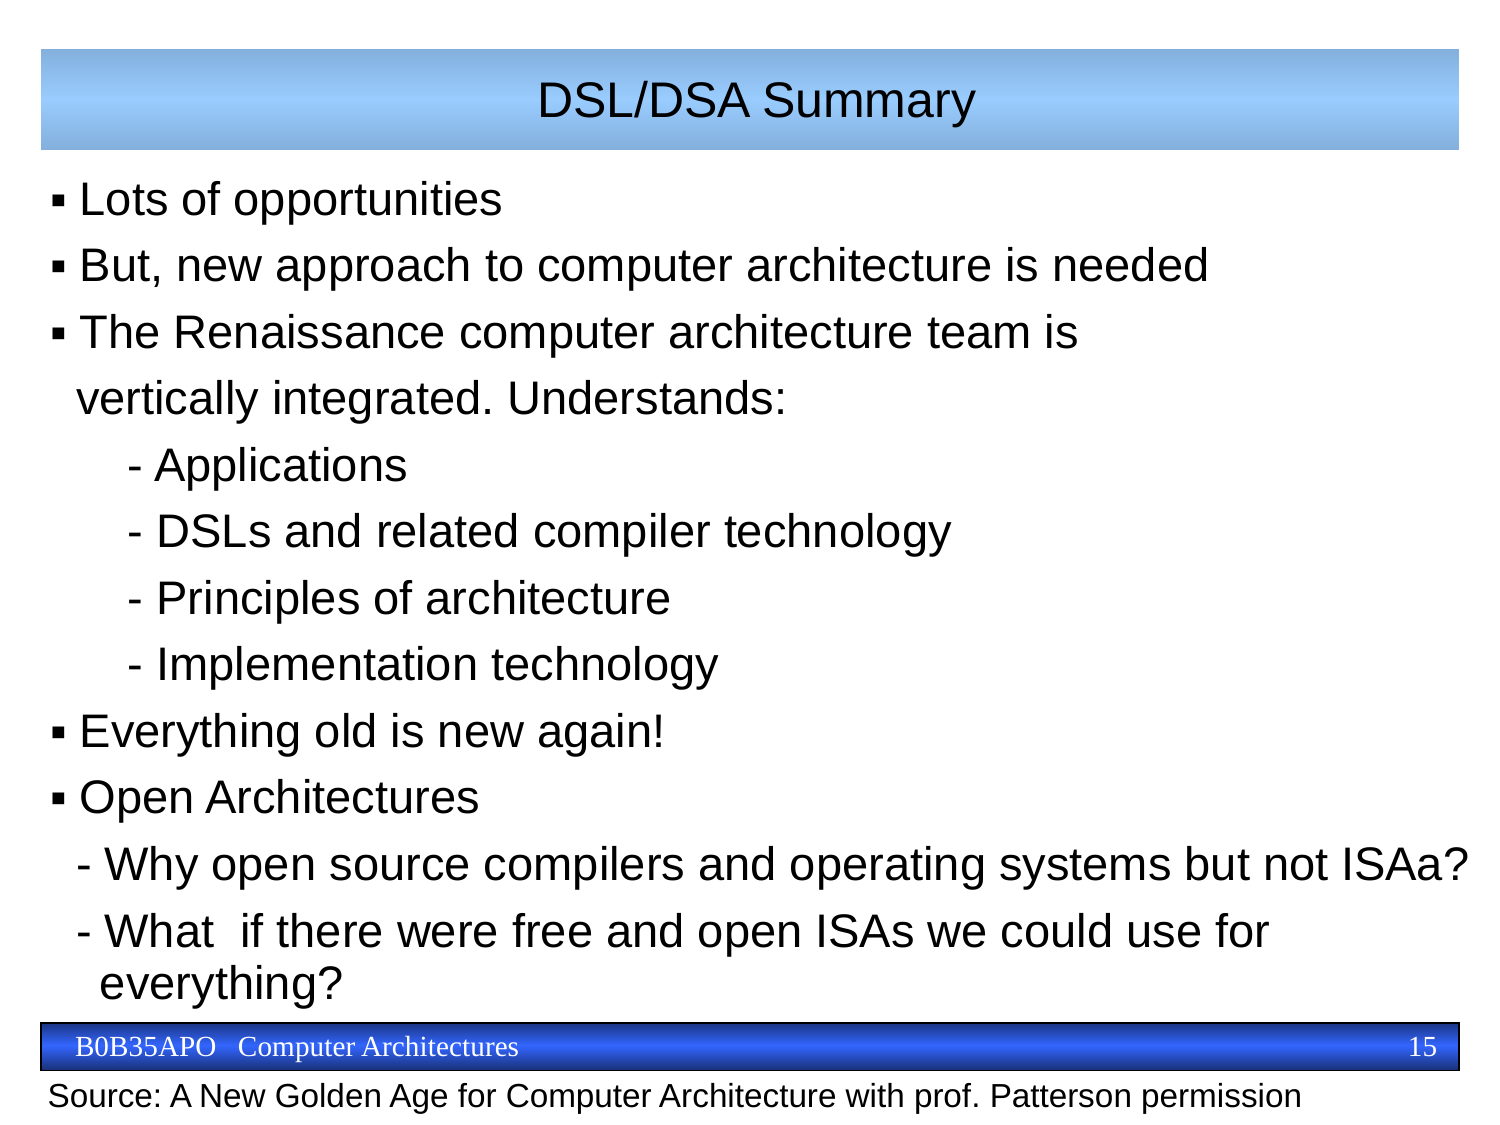

# DSL/DSA Summary
▪ Lots of opportunities
▪ But, new approach to computer architecture is needed
▪ The Renaissance computer architecture team is
 vertically integrated. Understands:
 - Applications
 - DSLs and related compiler technology
 - Principles of architecture
 - Implementation technology
▪ Everything old is new again!
▪ Open Architectures
 - Why open source compilers and operating systems but not ISAa?
 - What if there were free and open ISAs we could use for everything?
B0B35APO Computer Architectures
15
Source: A New Golden Age for Computer Architecture with prof. Patterson permission